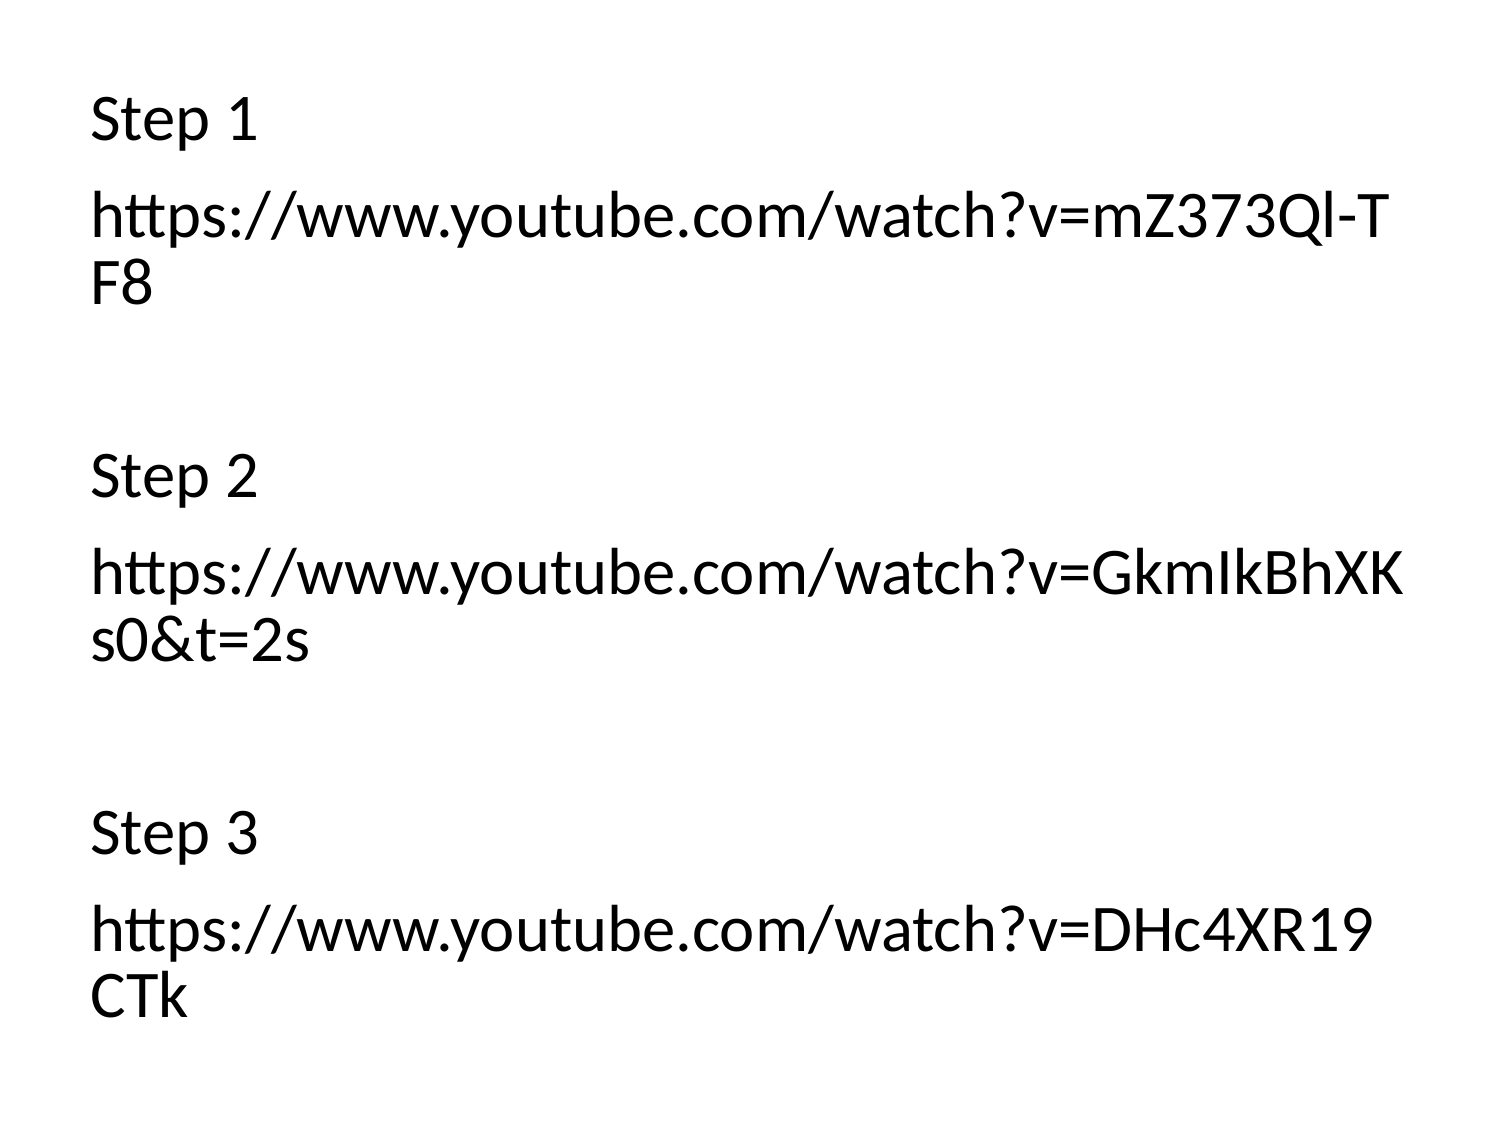

# Step 1
https://www.youtube.com/watch?v=mZ373Ql-TF8
Step 2
https://www.youtube.com/watch?v=GkmIkBhXKs0&t=2s
Step 3
https://www.youtube.com/watch?v=DHc4XR19CTk